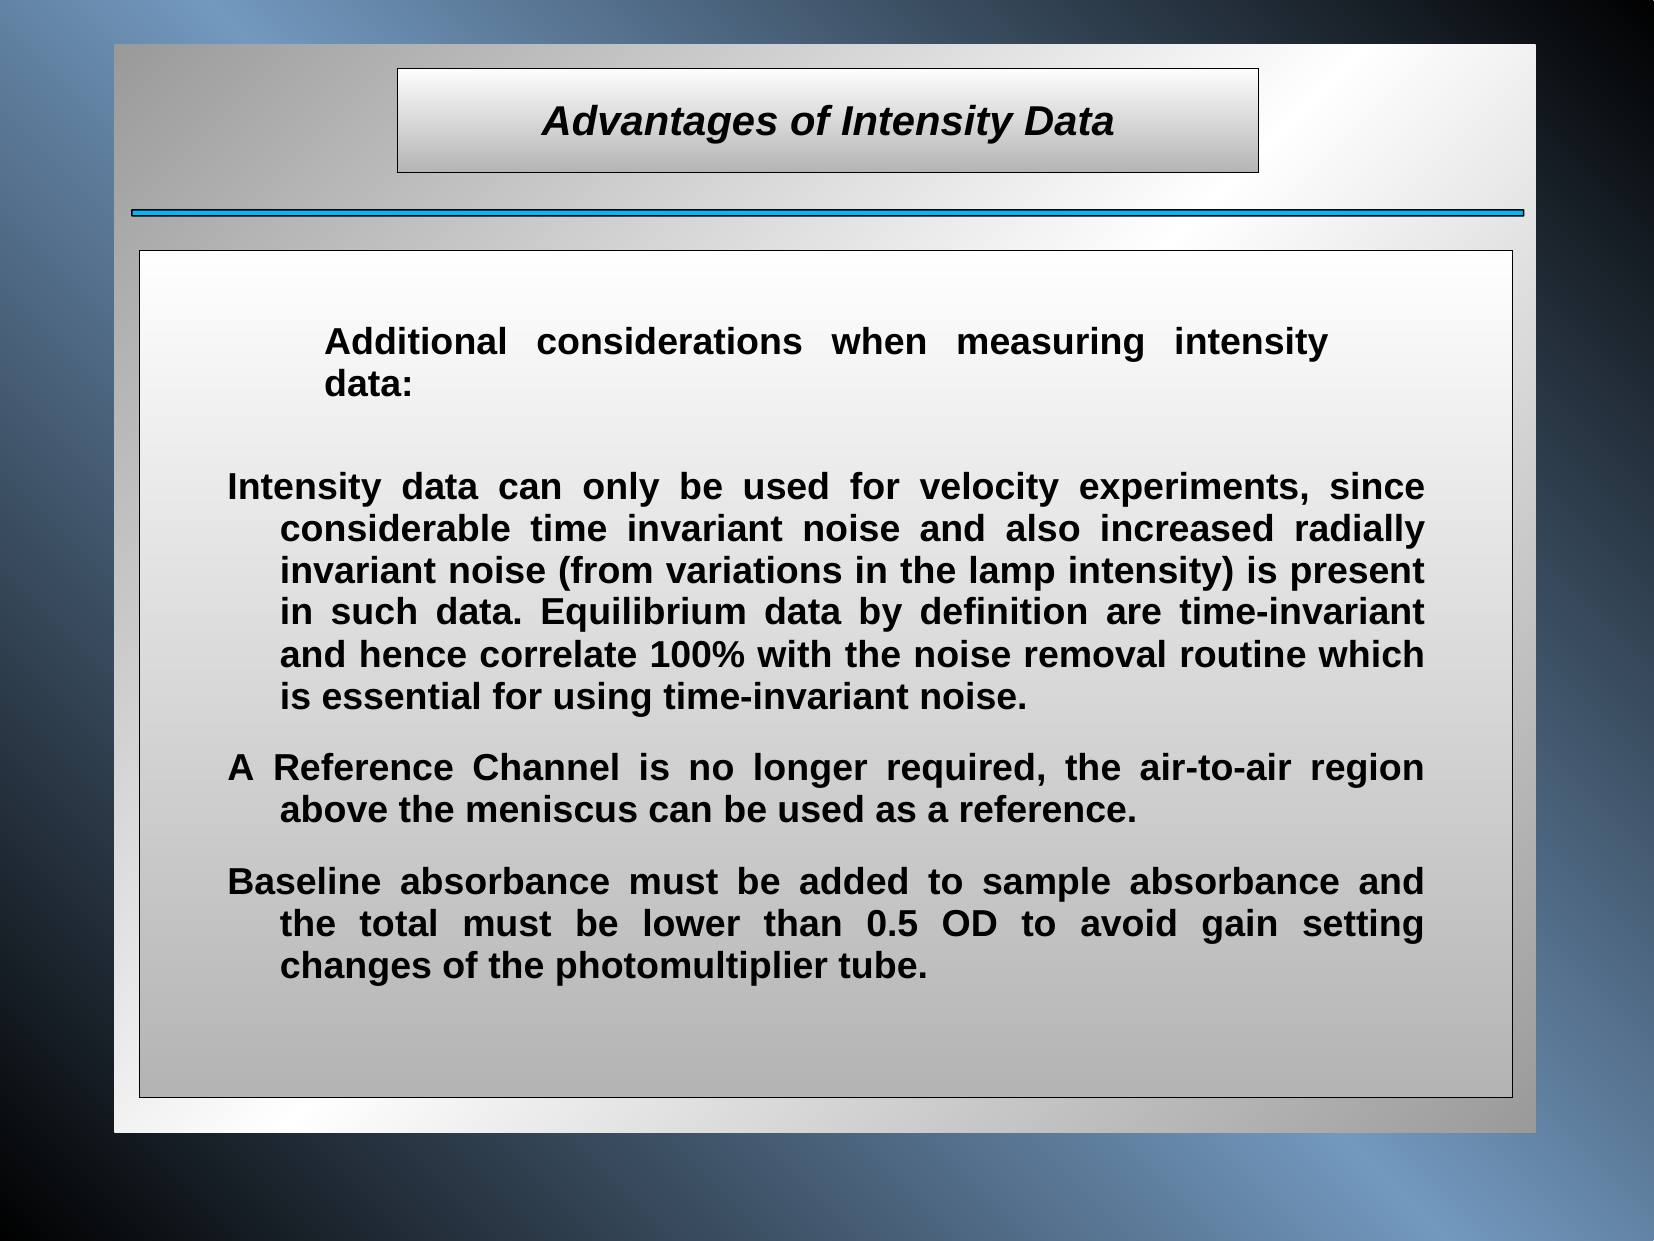

Advantages of Intensity Data
Additional considerations when measuring intensity data:
Intensity data can only be used for velocity experiments, since considerable time invariant noise and also increased radially invariant noise (from variations in the lamp intensity) is present in such data. Equilibrium data by definition are time-invariant and hence correlate 100% with the noise removal routine which is essential for using time-invariant noise.
A Reference Channel is no longer required, the air-to-air region above the meniscus can be used as a reference.
Baseline absorbance must be added to sample absorbance and the total must be lower than 0.5 OD to avoid gain setting changes of the photomultiplier tube.